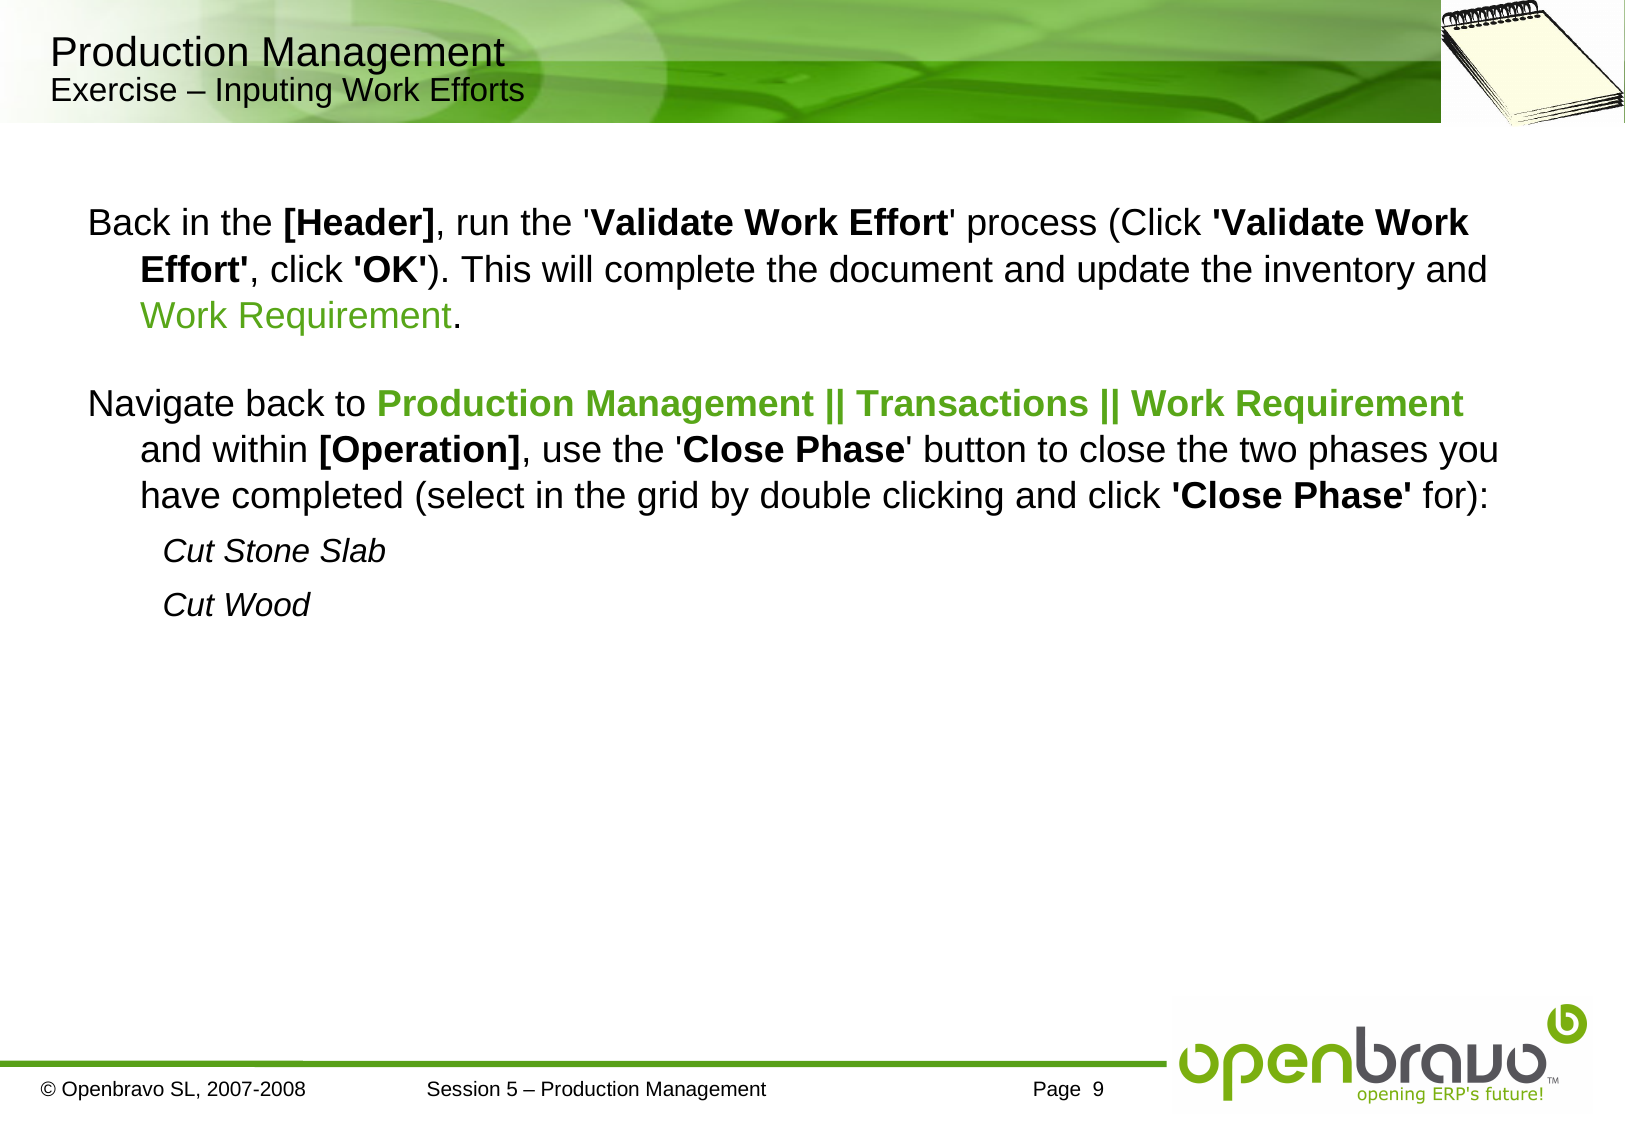

# Production Management Exercise – Inputing Work Efforts
Back in the [Header], run the 'Validate Work Effort' process (Click 'Validate Work Effort', click 'OK'). This will complete the document and update the inventory and Work Requirement.
Navigate back to Production Management || Transactions || Work Requirement and within [Operation], use the 'Close Phase' button to close the two phases you have completed (select in the grid by double clicking and click 'Close Phase' for):
Cut Stone Slab
Cut Wood